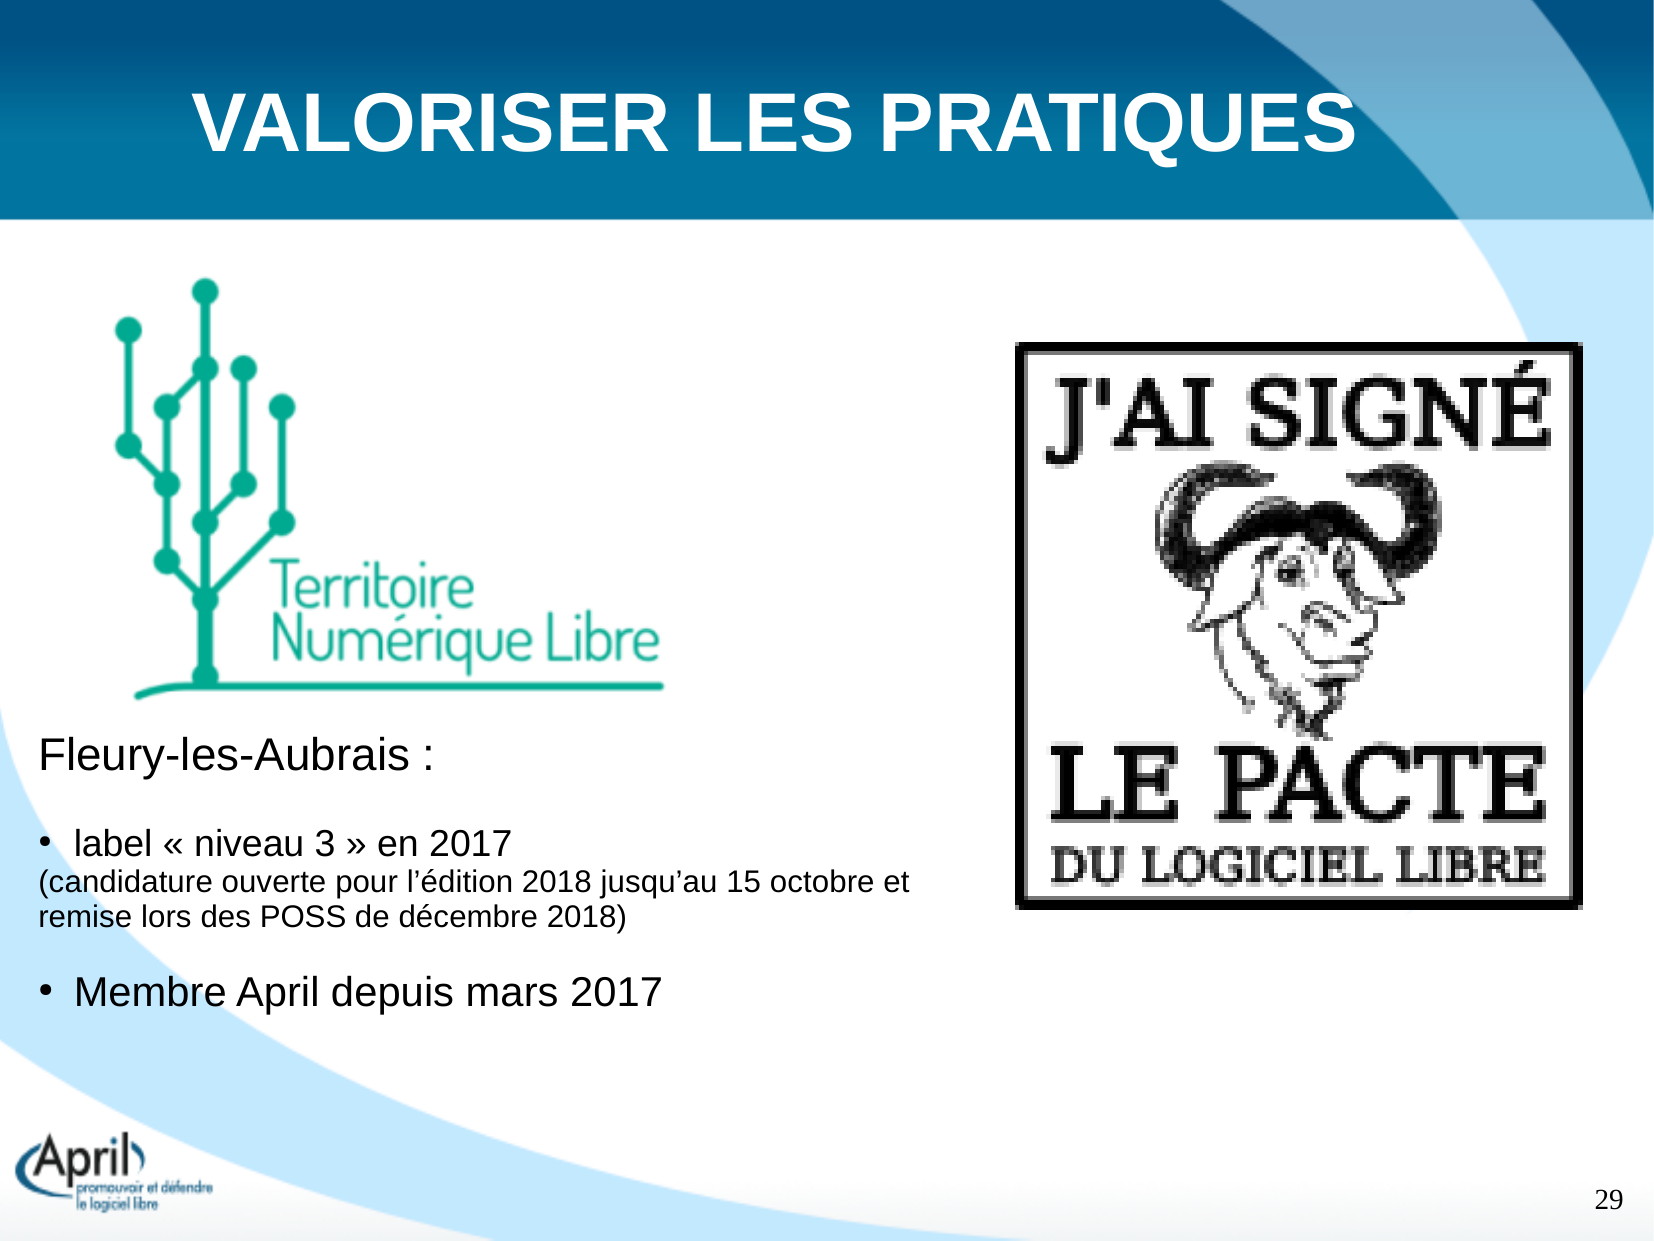

#
VALORISER LES PRATIQUES
Fleury-les-Aubrais :
label « niveau 3 » en 2017
(candidature ouverte pour l’édition 2018 jusqu’au 15 octobre et remise lors des POSS de décembre 2018)
Membre April depuis mars 2017
29